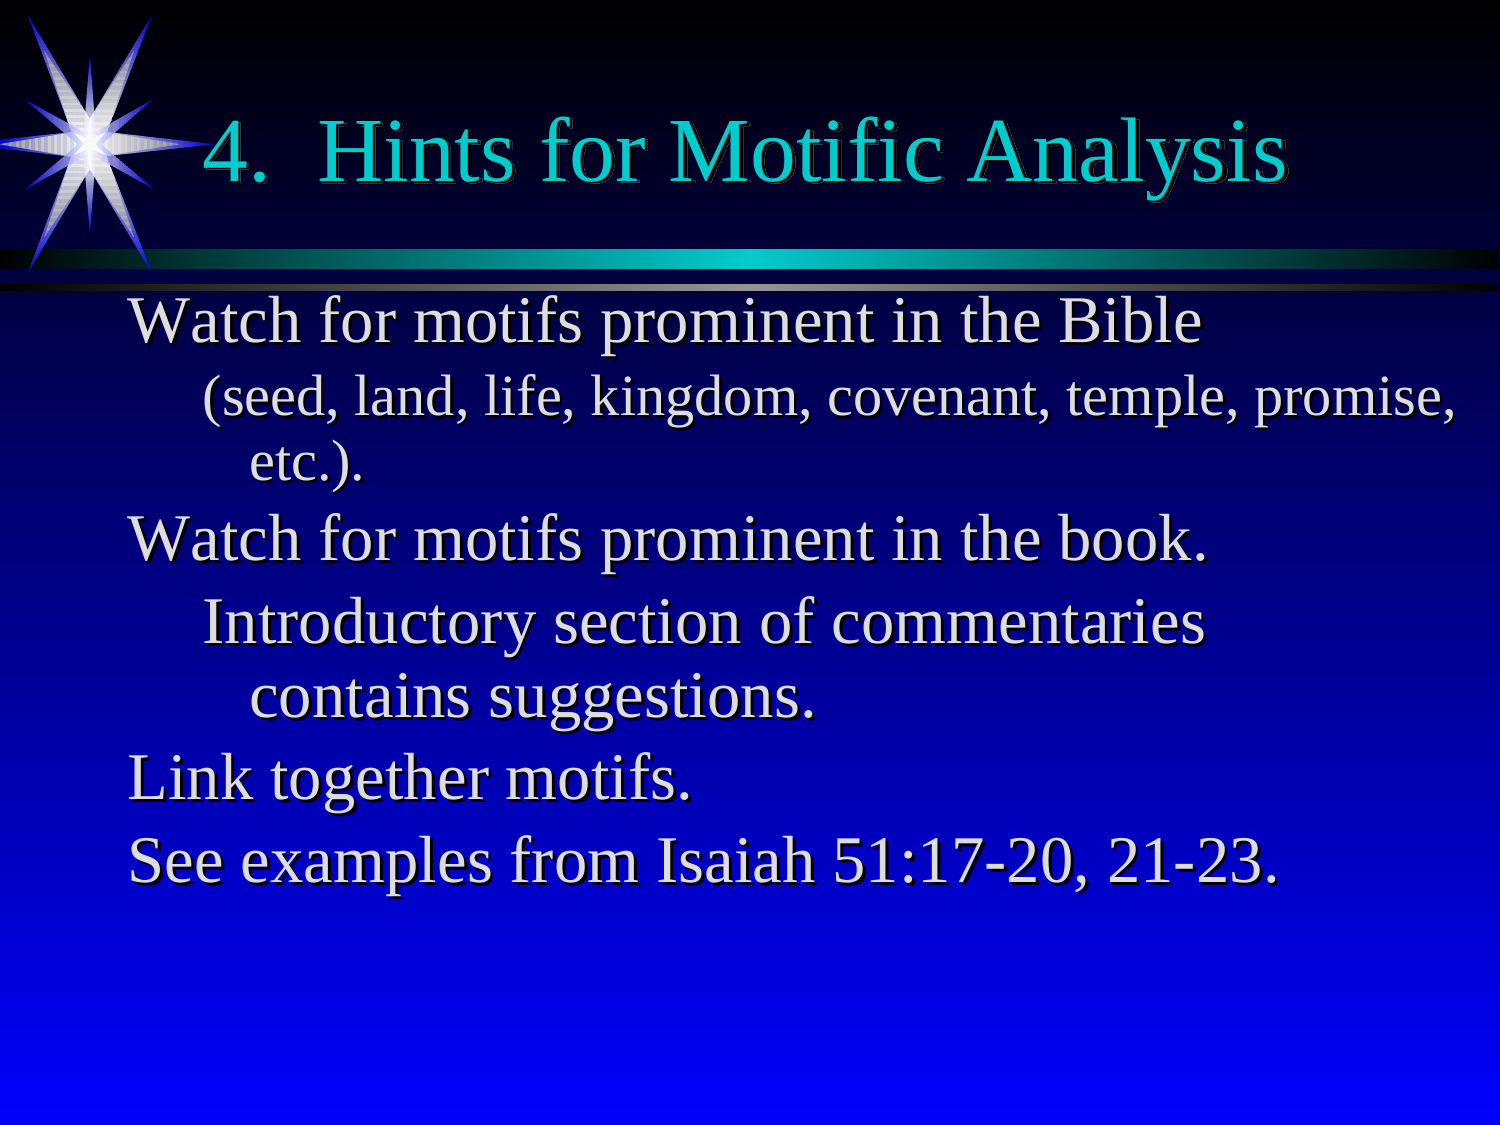

# 4. Hints for Motific Analysis
Watch for motifs prominent in the Bible
(seed, land, life, kingdom, covenant, temple, promise, etc.).
Watch for motifs prominent in the book.
Introductory section of commentaries contains suggestions.
Link together motifs.
See examples from Isaiah 51:17-20, 21-23.